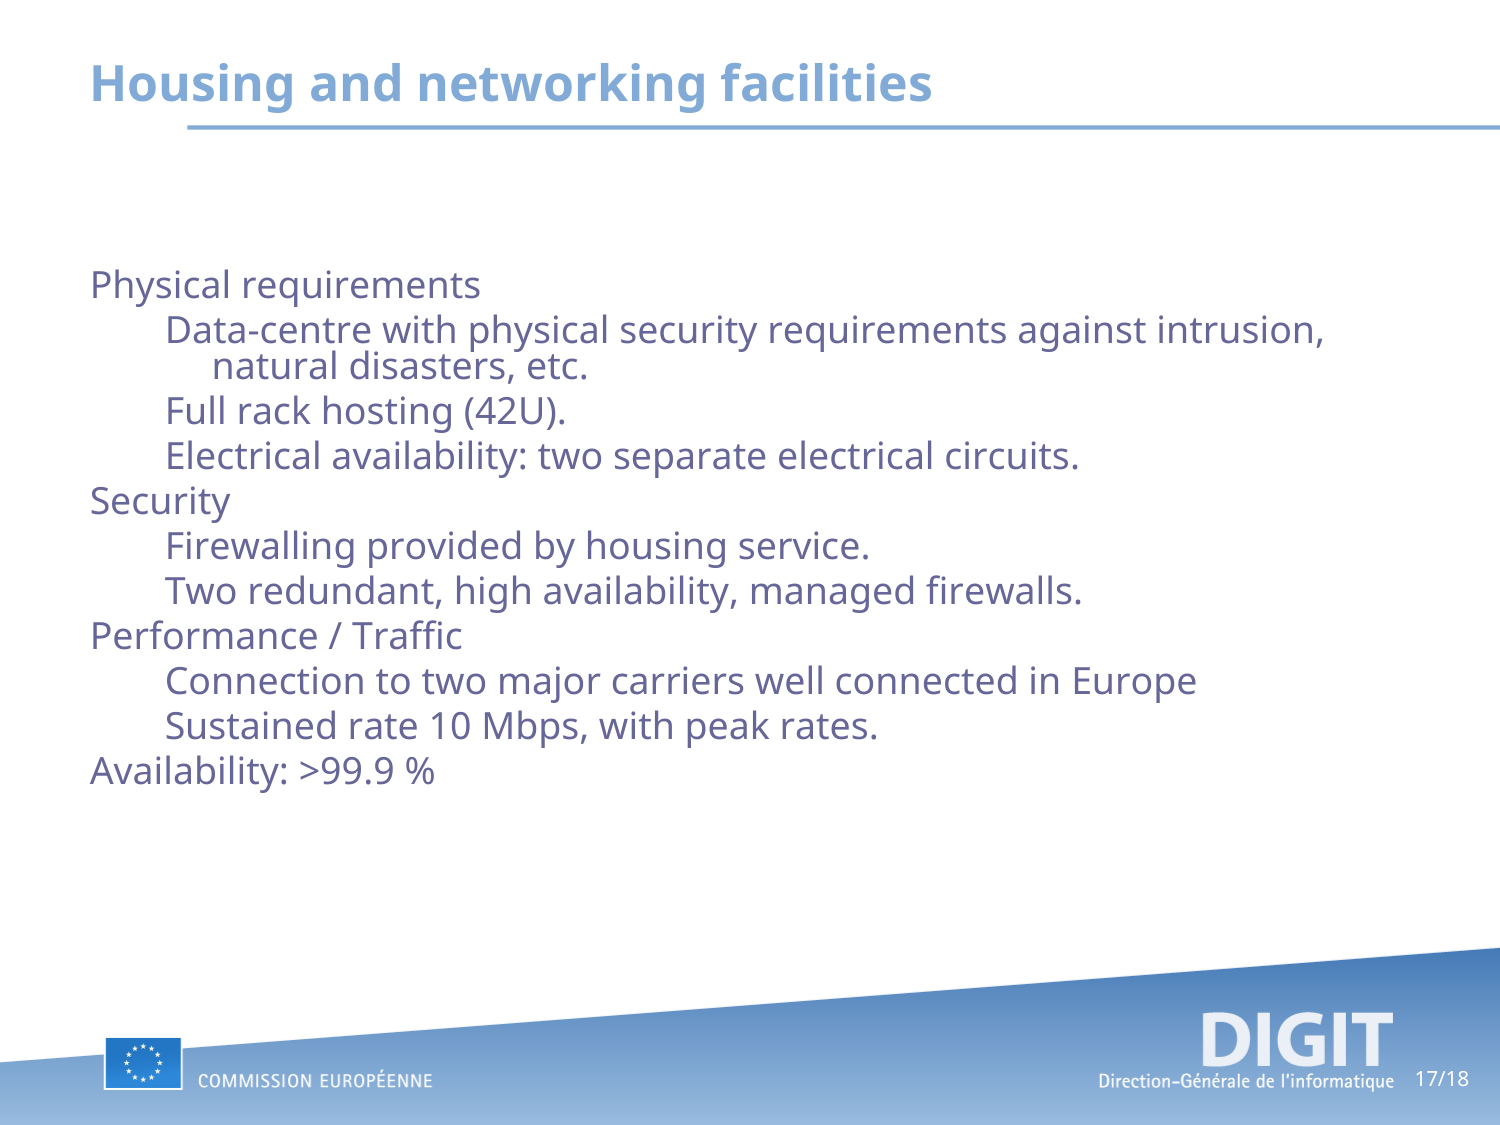

# Housing and networking facilities
Physical requirements
Data-centre with physical security requirements against intrusion, natural disasters, etc.
Full rack hosting (42U).
Electrical availability: two separate electrical circuits.
Security
Firewalling provided by housing service.
Two redundant, high availability, managed firewalls.
Performance / Traffic
Connection to two major carriers well connected in Europe
Sustained rate 10 Mbps, with peak rates.
Availability: >99.9 %